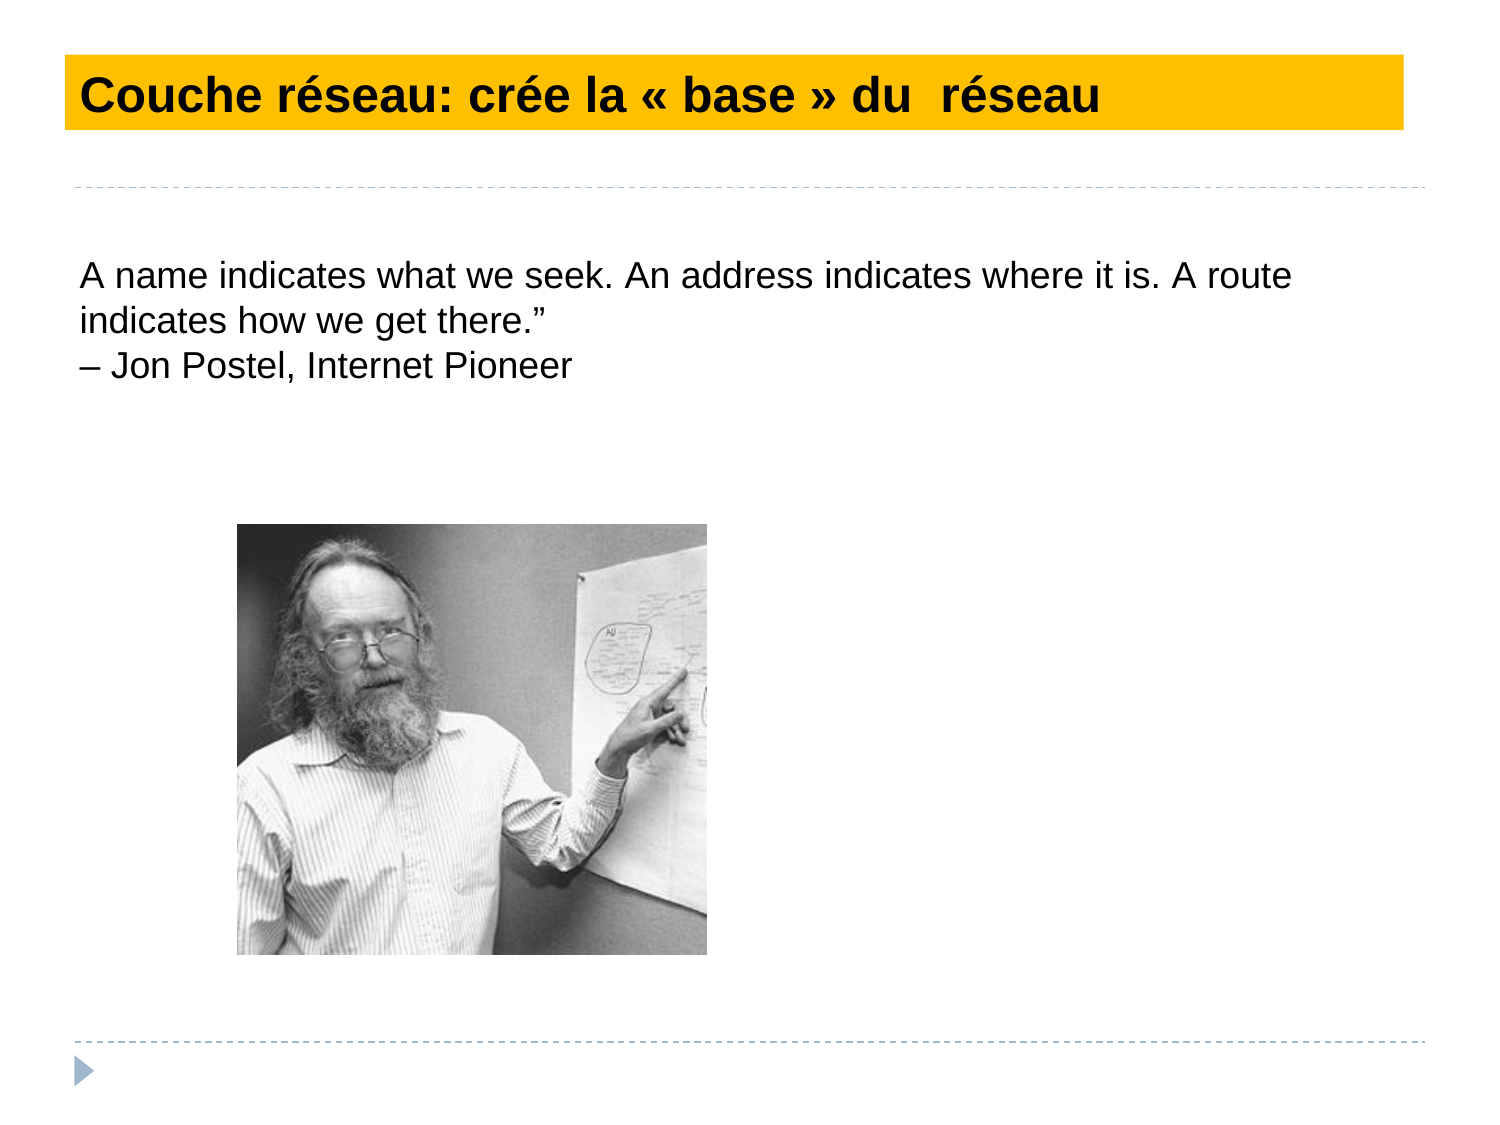

Couche réseau: crée la « base » du réseau
A name indicates what we seek. An address indicates where it is. A route indicates how we get there.”
– Jon Postel, Internet Pioneer